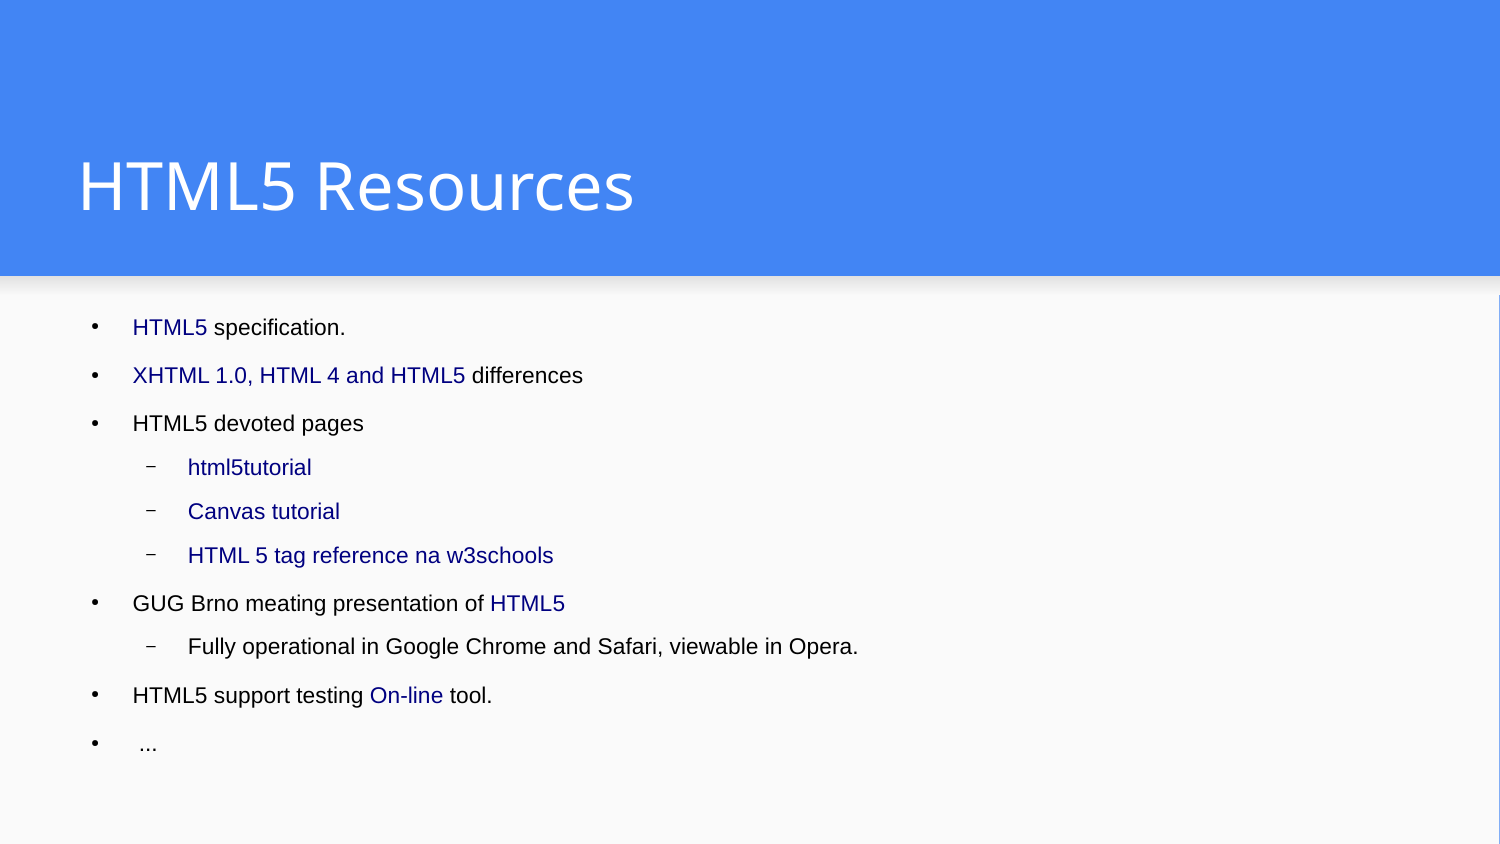

# HTML5 Resources
HTML5 specification.
XHTML 1.0, HTML 4 and HTML5 differences
HTML5 devoted pages
html5tutorial
Canvas tutorial
HTML 5 tag reference na w3schools
GUG Brno meating presentation of HTML5
Fully operational in Google Chrome and Safari, viewable in Opera.
HTML5 support testing On-line tool.
 ...